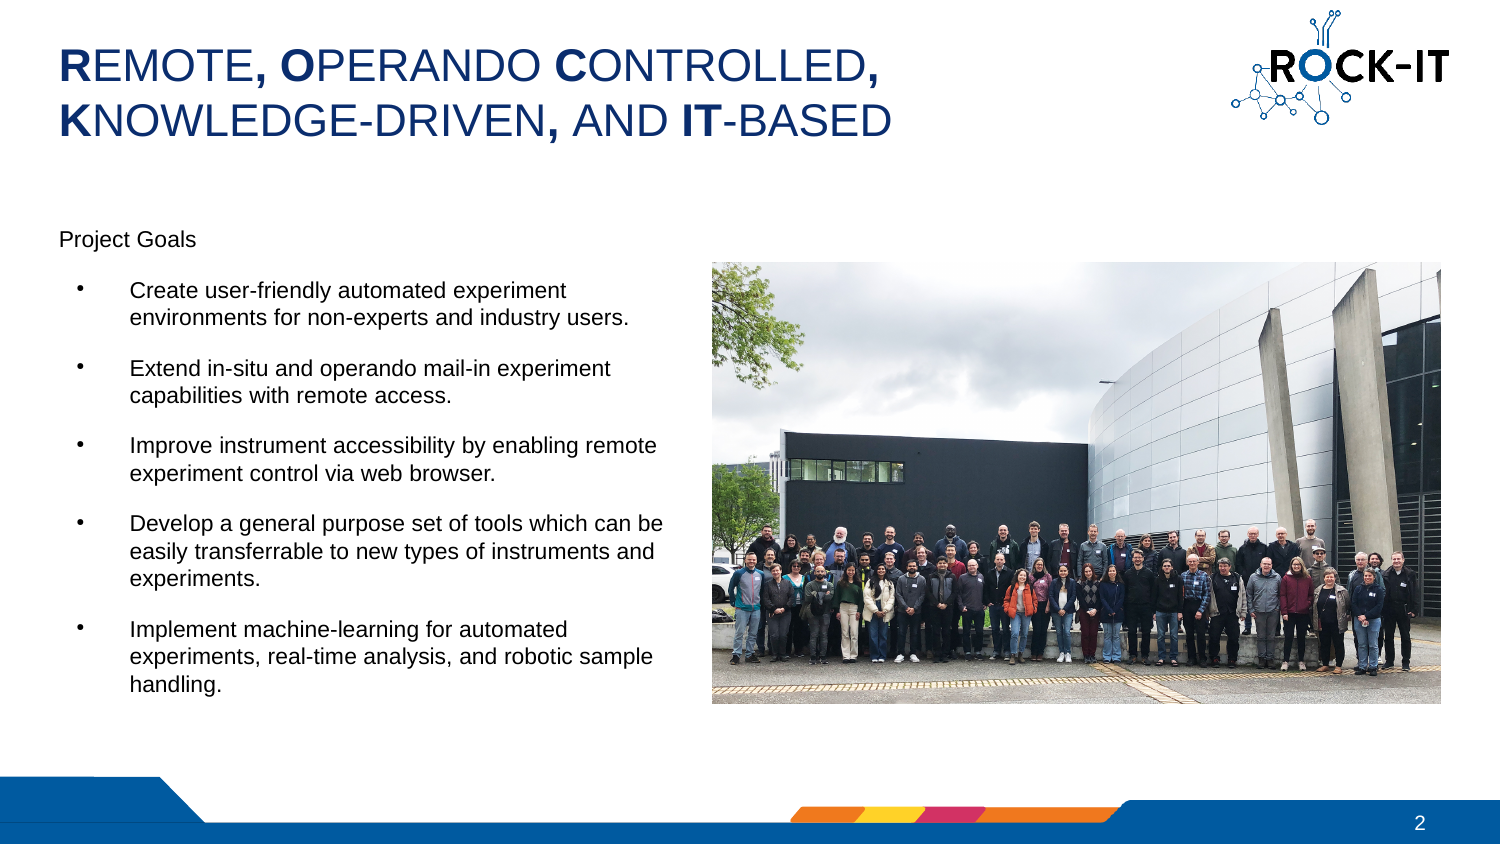

# Remote, Operando Controlled, Knowledge-driven, and IT-based
Project Goals
Create user-friendly automated experiment environments for non-experts and industry users.
Extend in-situ and operando mail-in experiment capabilities with remote access.
Improve instrument accessibility by enabling remote experiment control via web browser.
Develop a general purpose set of tools which can be easily transferrable to new types of instruments and experiments.
Implement machine-learning for automated experiments, real-time analysis, and robotic sample handling.